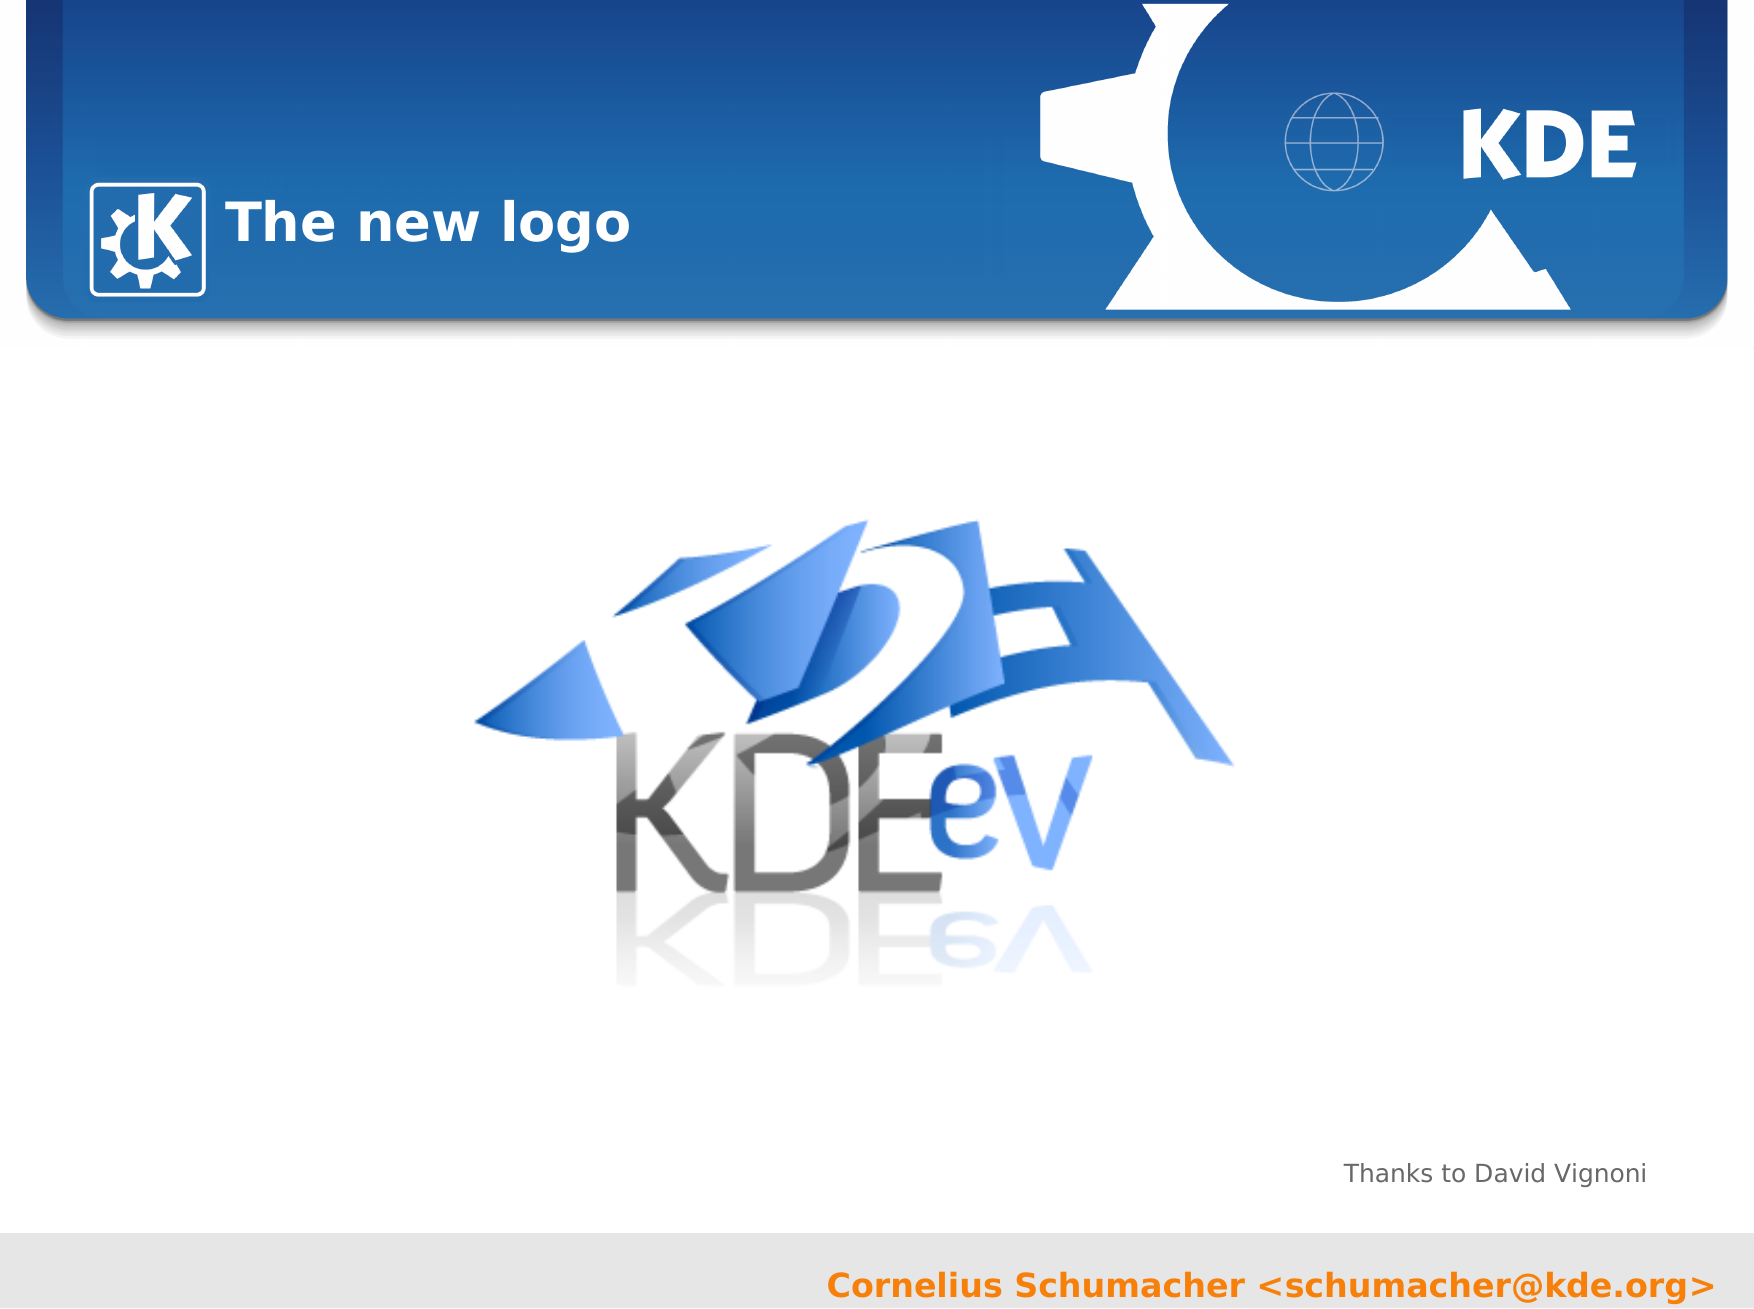

# The new logo
Thanks to David Vignoni